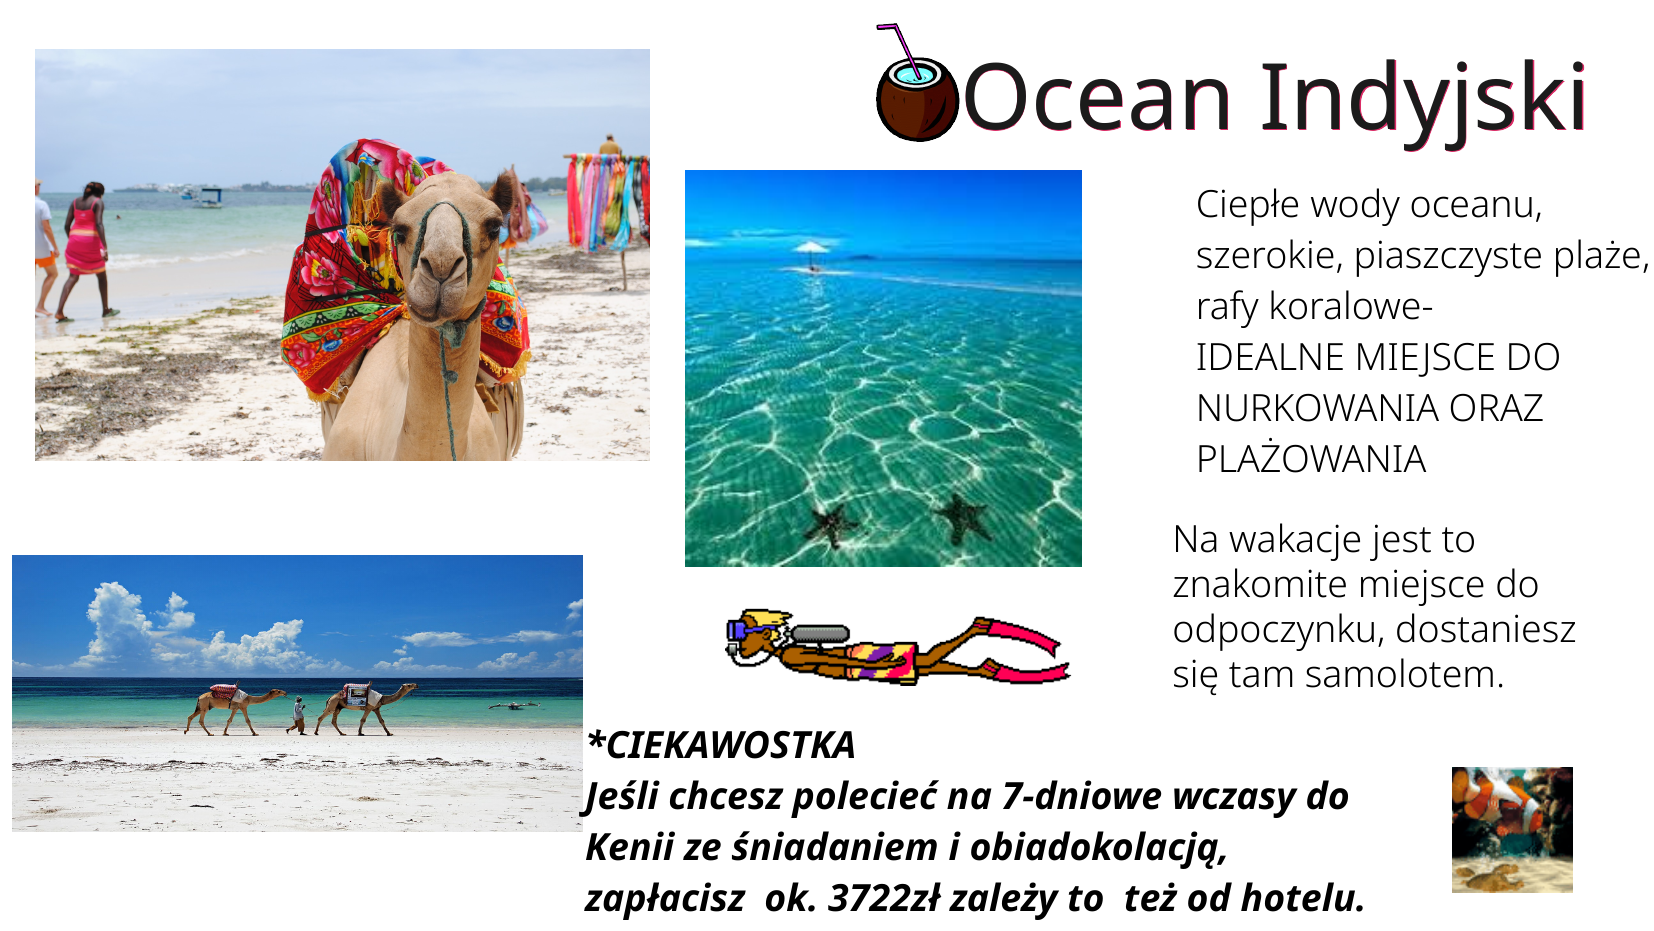

# Ocean Indyjski
Ciepłe wody oceanu,
szerokie, piaszczyste plaże,
rafy koralowe-
IDEALNE MIEJSCE DO
NURKOWANIA ORAZ
PLAŻOWANIA
Na wakacje jest to znakomite miejsce do odpoczynku, dostaniesz się tam samolotem.
*CIEKAWOSTKA
Jeśli chcesz polecieć na 7-dniowe wczasy do Kenii ze śniadaniem i obiadokolacją, zapłacisz ok. 3722zł zależy to też od hotelu.